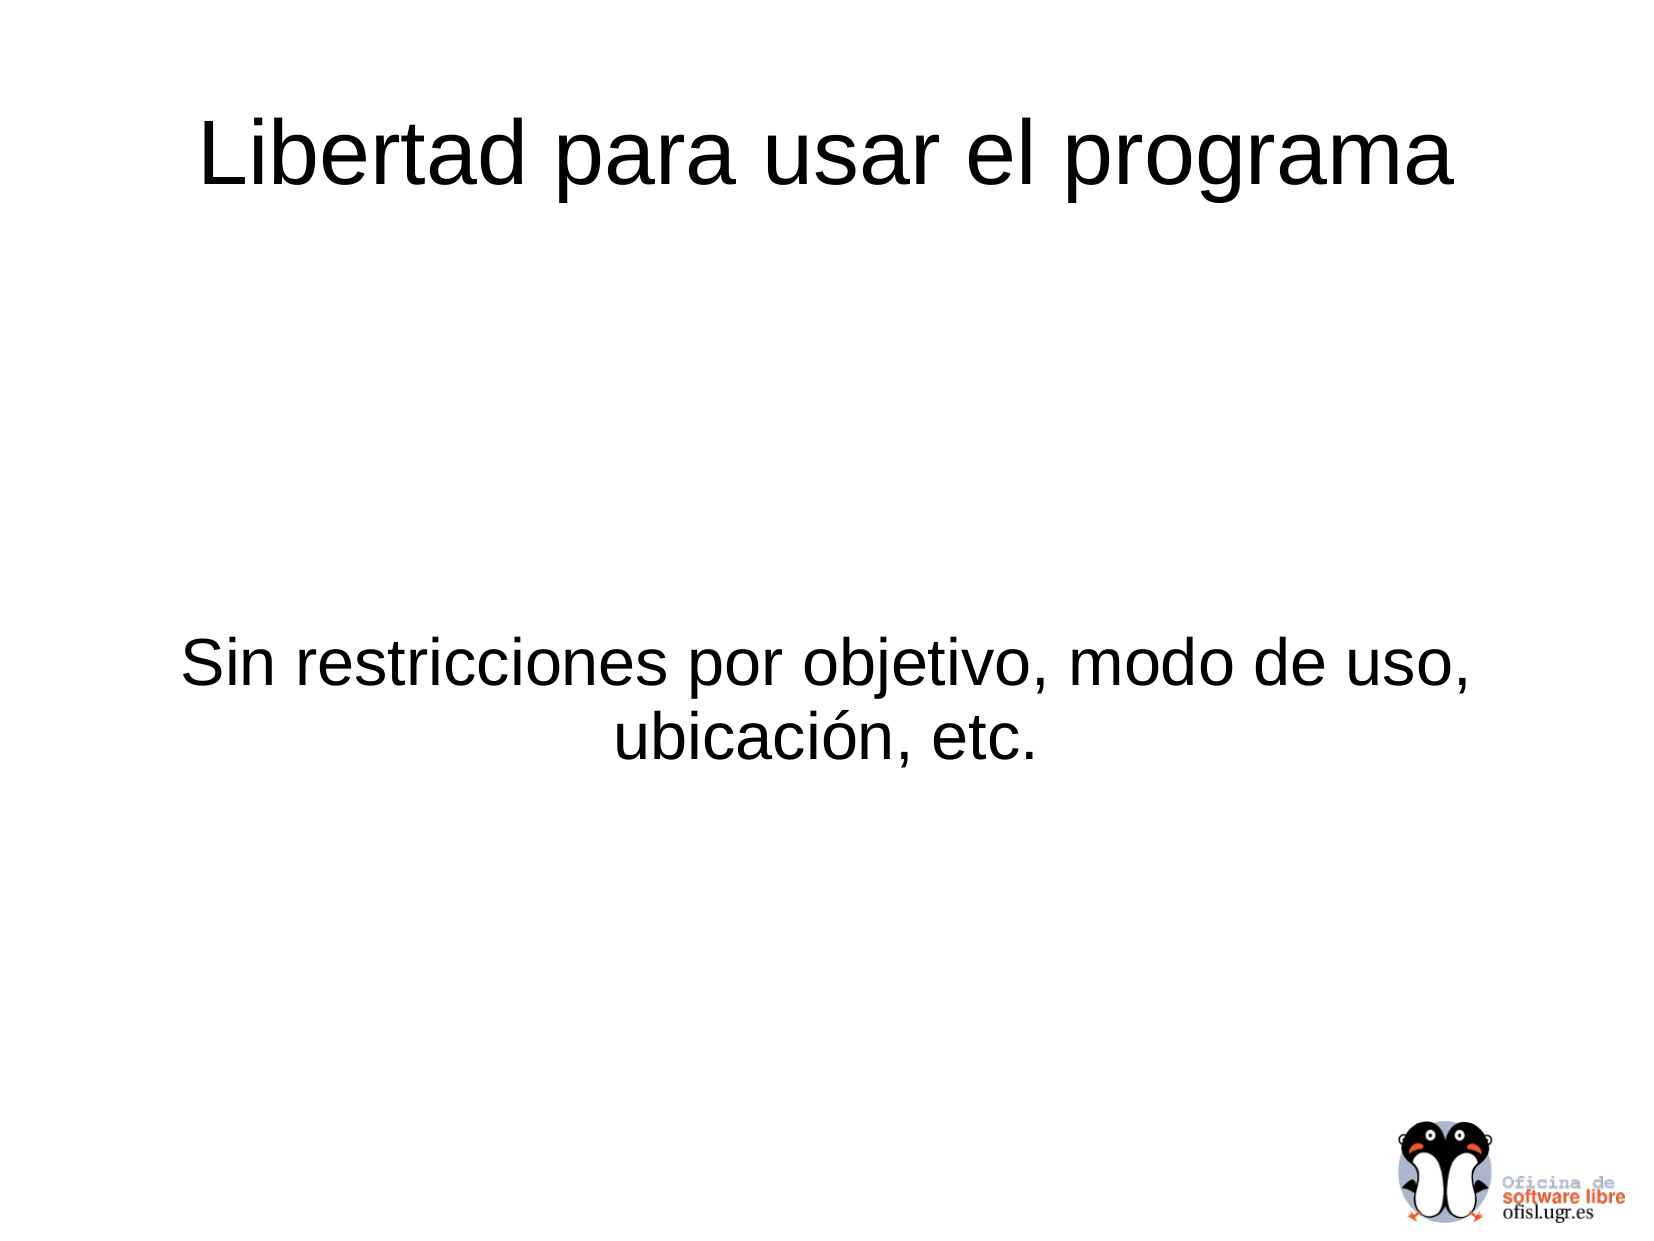

# Libertad para usar el programa
Sin restricciones por objetivo, modo de uso, ubicación, etc.